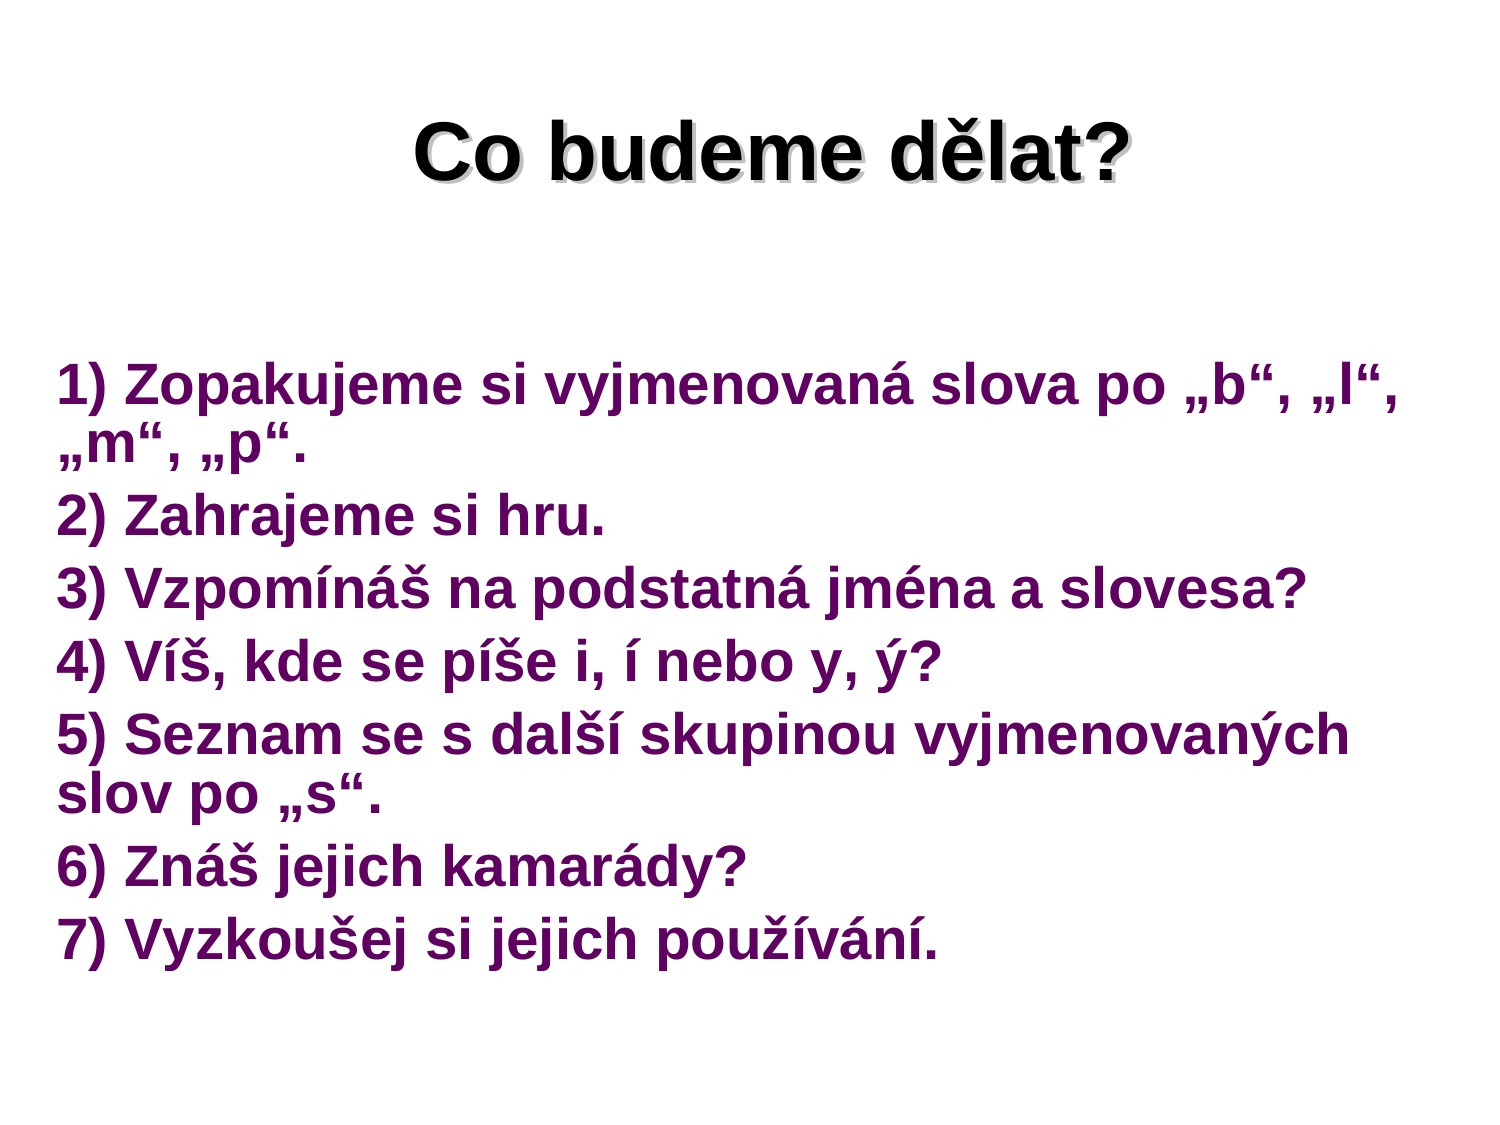

# Co budeme dělat?
1) Zopakujeme si vyjmenovaná slova po „b“, „l“, „m“, „p“.
2) Zahrajeme si hru.
3) Vzpomínáš na podstatná jména a slovesa?
4) Víš, kde se píše i, í nebo y, ý?
5) Seznam se s další skupinou vyjmenovaných slov po „s“.
6) Znáš jejich kamarády?
7) Vyzkoušej si jejich používání.